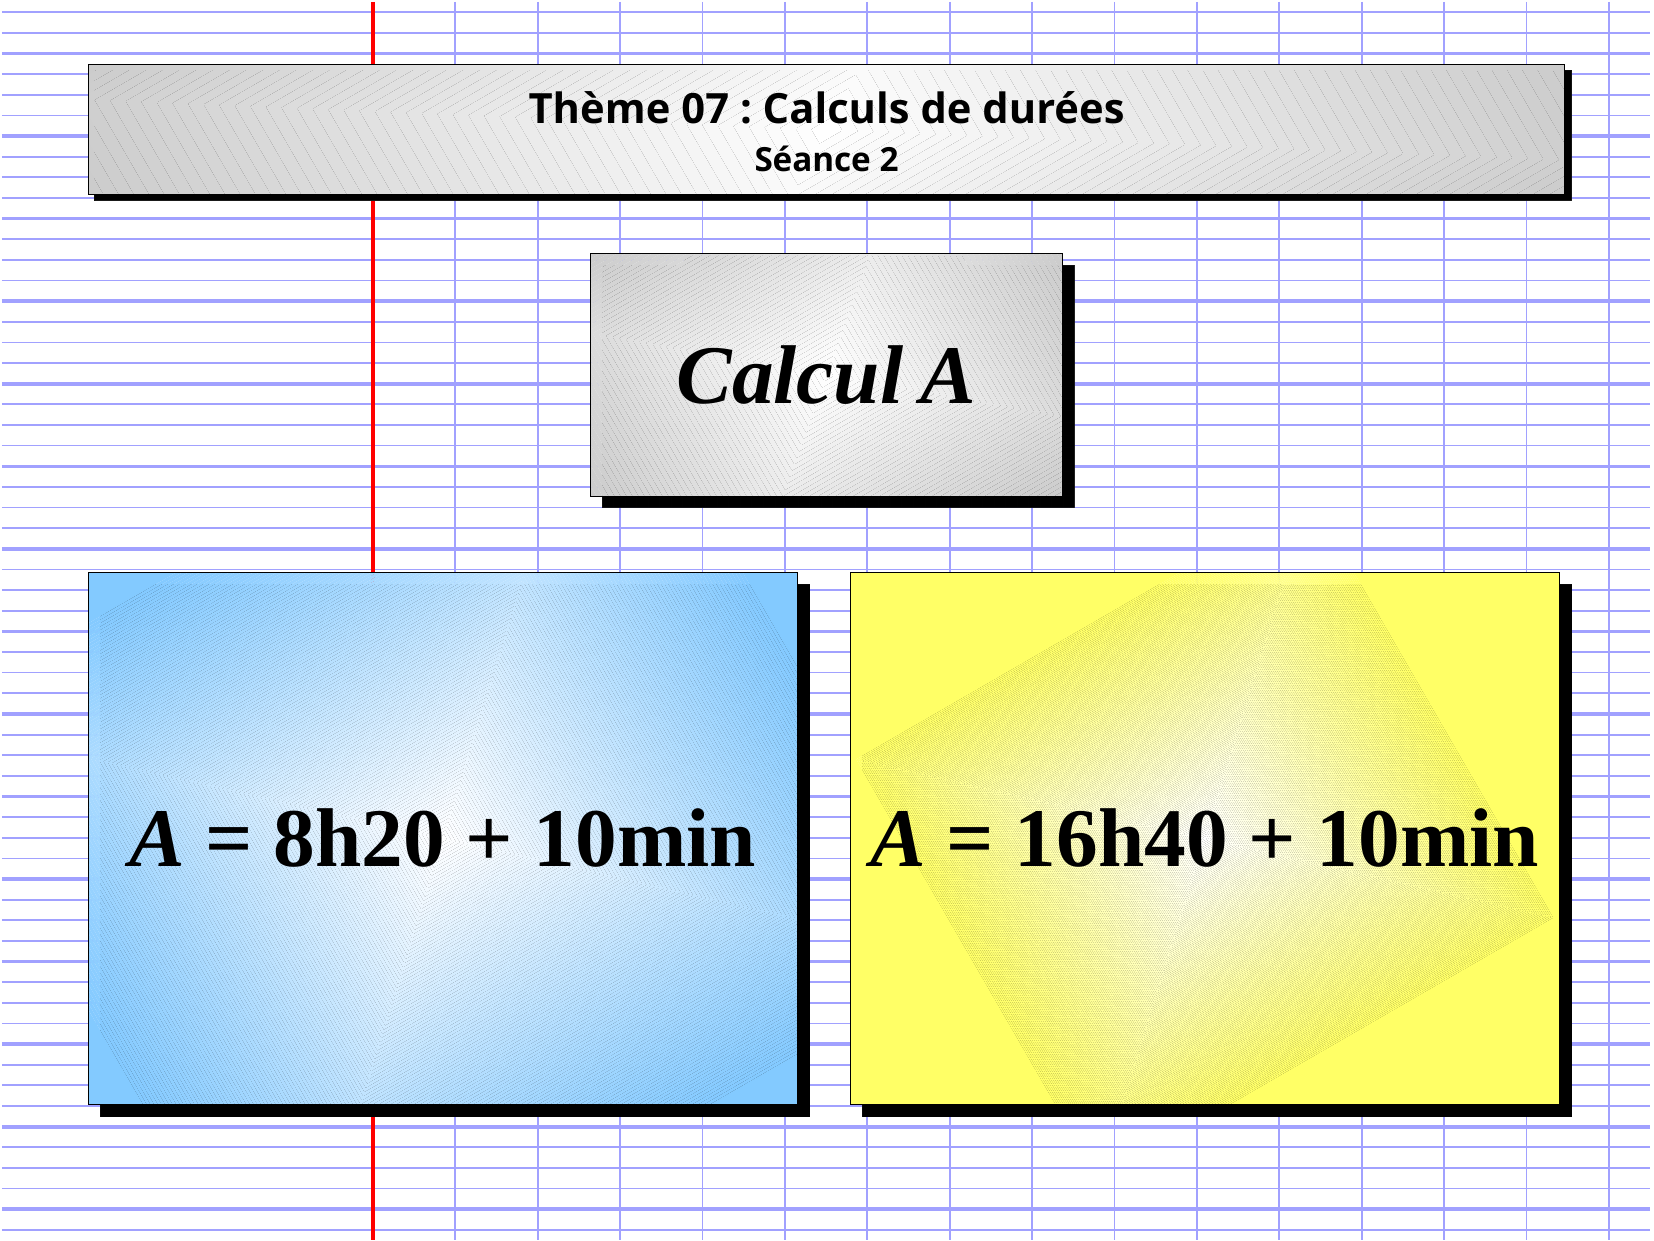

Thème XX : Xxxxxxxxxxxxxxxxxxxxxxxxxxxxxx
Séance x
Thème XX : Xxxxxxxxxxxxxxxxxxxxxxxxxxxxxx
Séance x
Thème 07 : Calculs de durées
Séance 1
Thème 07 : Calculs de durées
Séance 2
Calcul A
10
11
12
13
14
15
9
0
1
2
3
4
5
6
7
8
A = 8h20 + 10min
A = 16h40 + 10min